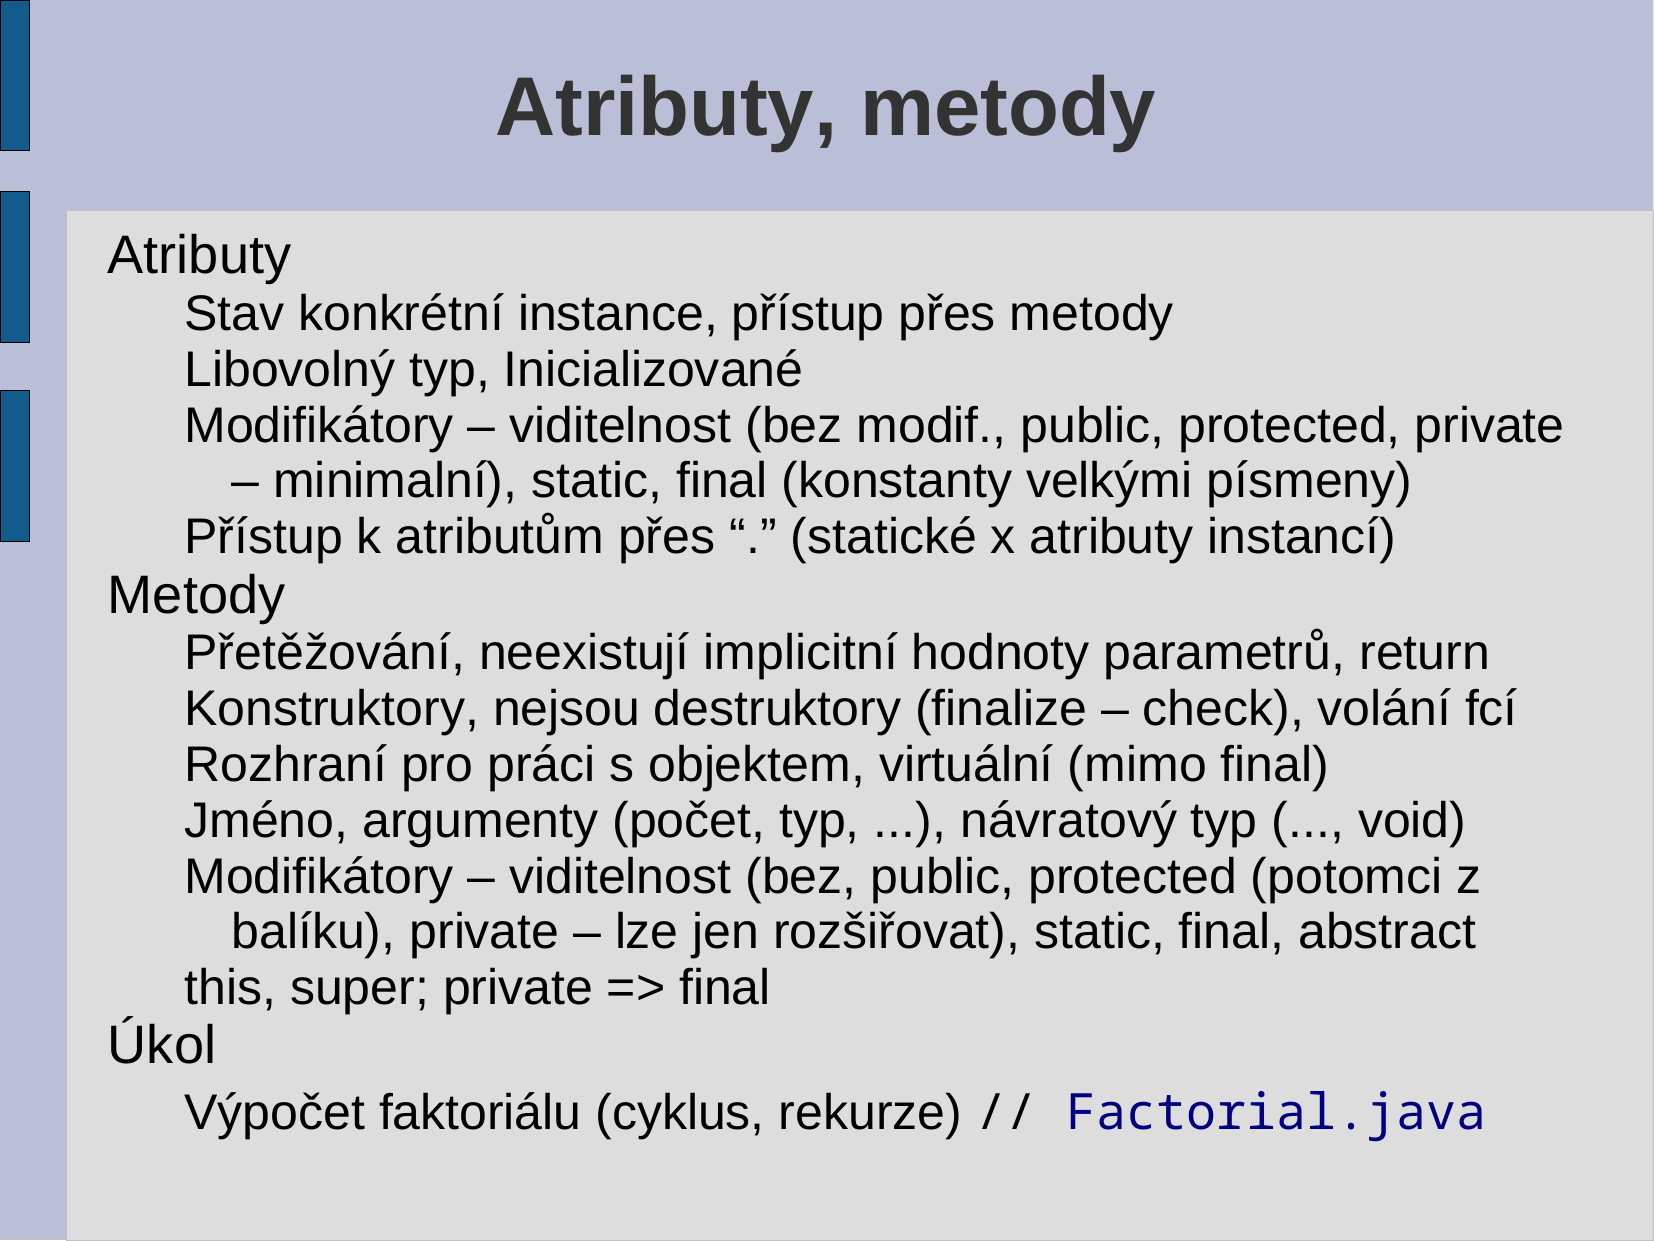

# Atributy, metody
Atributy
Stav konkrétní instance, přístup přes metody
Libovolný typ, Inicializované
Modifikátory – viditelnost (bez modif., public, protected, private – minimalní), static, final (konstanty velkými písmeny)
Přístup k atributům přes “.” (statické x atributy instancí)
Metody
Přetěžování, neexistují implicitní hodnoty parametrů, return
Konstruktory, nejsou destruktory (finalize – check), volání fcí
Rozhraní pro práci s objektem, virtuální (mimo final)
Jméno, argumenty (počet, typ, ...), návratový typ (..., void)
Modifikátory – viditelnost (bez, public, protected (potomci z balíku), private – lze jen rozšiřovat), static, final, abstract
this, super; private => final
Úkol
Výpočet faktoriálu (cyklus, rekurze) // Factorial.java